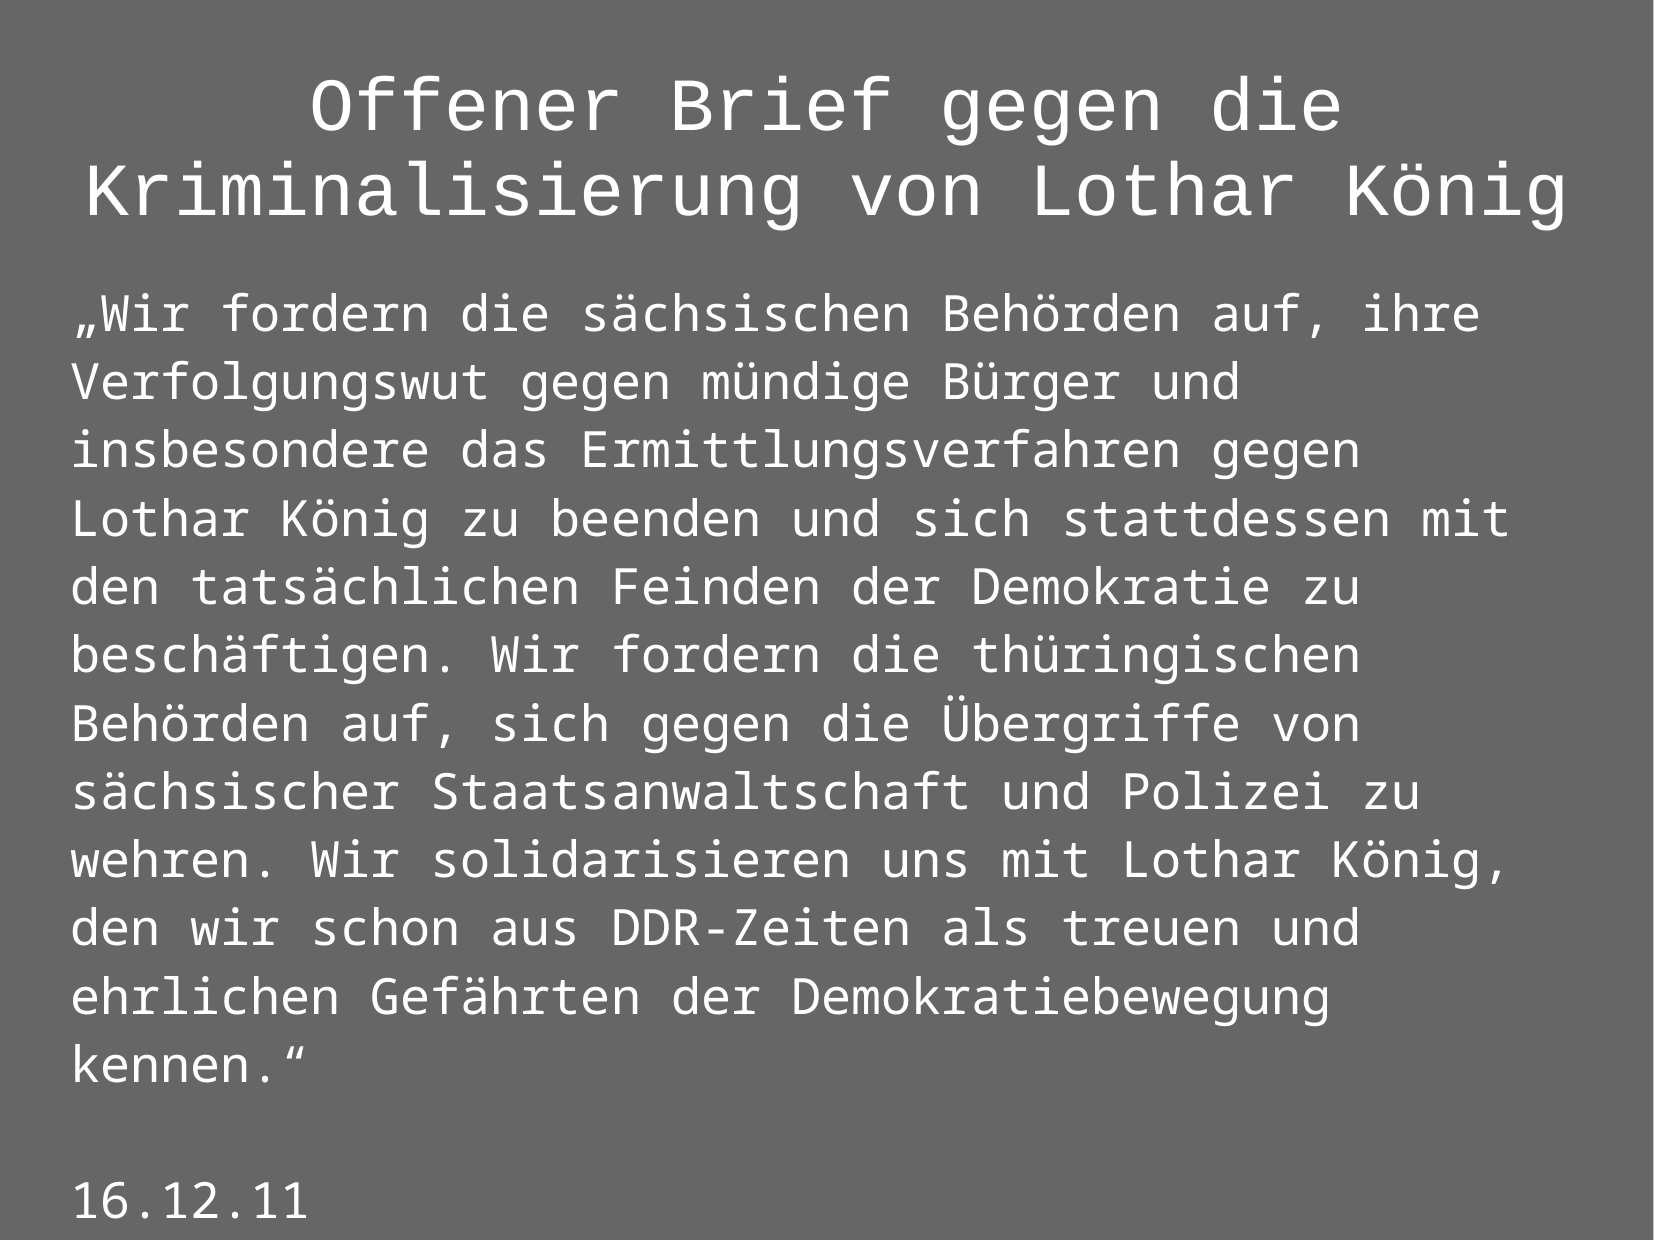

# Offener Brief gegen die Kriminalisierung von Lothar König
„Wir fordern die sächsischen Behörden auf, ihre Verfolgungswut gegen mündige Bürger und insbesondere das Ermittlungsverfahren gegen Lothar König zu beenden und sich stattdessen mit den tatsächlichen Feinden der Demokratie zu beschäftigen. Wir fordern die thüringischen Behörden auf, sich gegen die Übergriffe von sächsischer Staatsanwaltschaft und Polizei zu wehren. Wir solidarisieren uns mit Lothar König, den wir schon aus DDR-Zeiten als treuen und ehrlichen Gefährten der Demokratiebewegung kennen.“
16.12.11